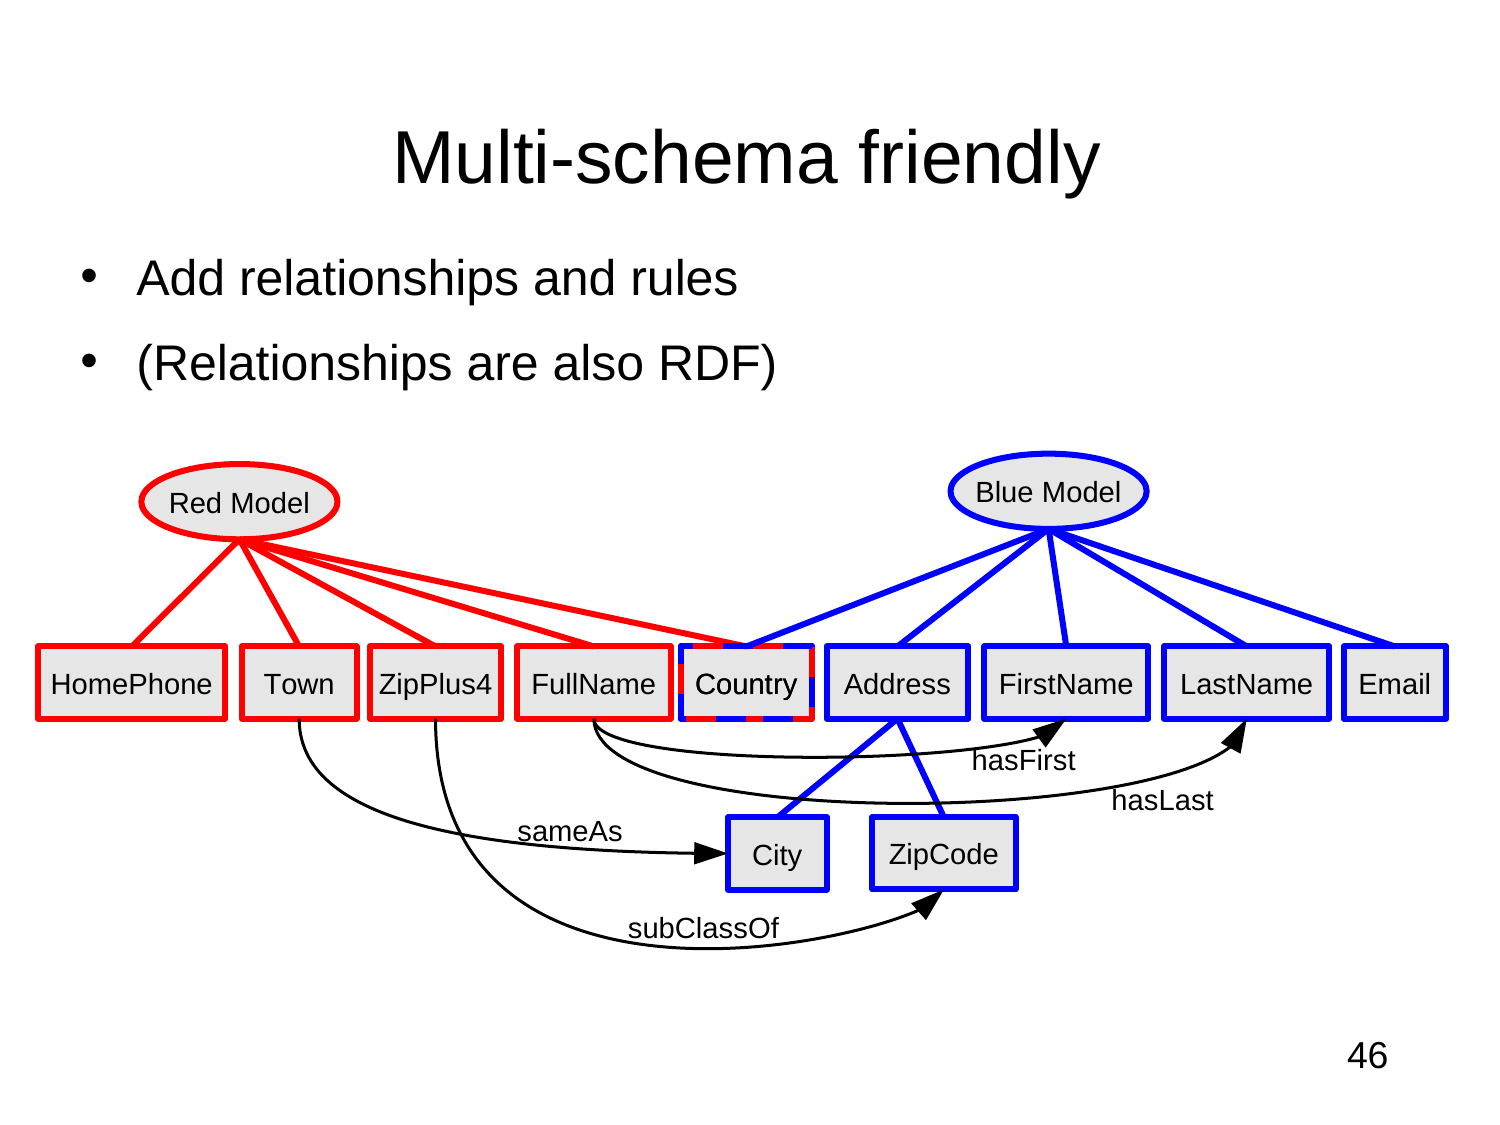

# Multi-schema friendly
Add relationships and rules
(Relationships are also RDF)
Blue Model
Red Model
HomePhone
Town
ZipPlus4
FullName
Country
Country
Address
FirstName
LastName
Email
hasFirst
hasLast
sameAs
subClassOf
ZipCode
City
46